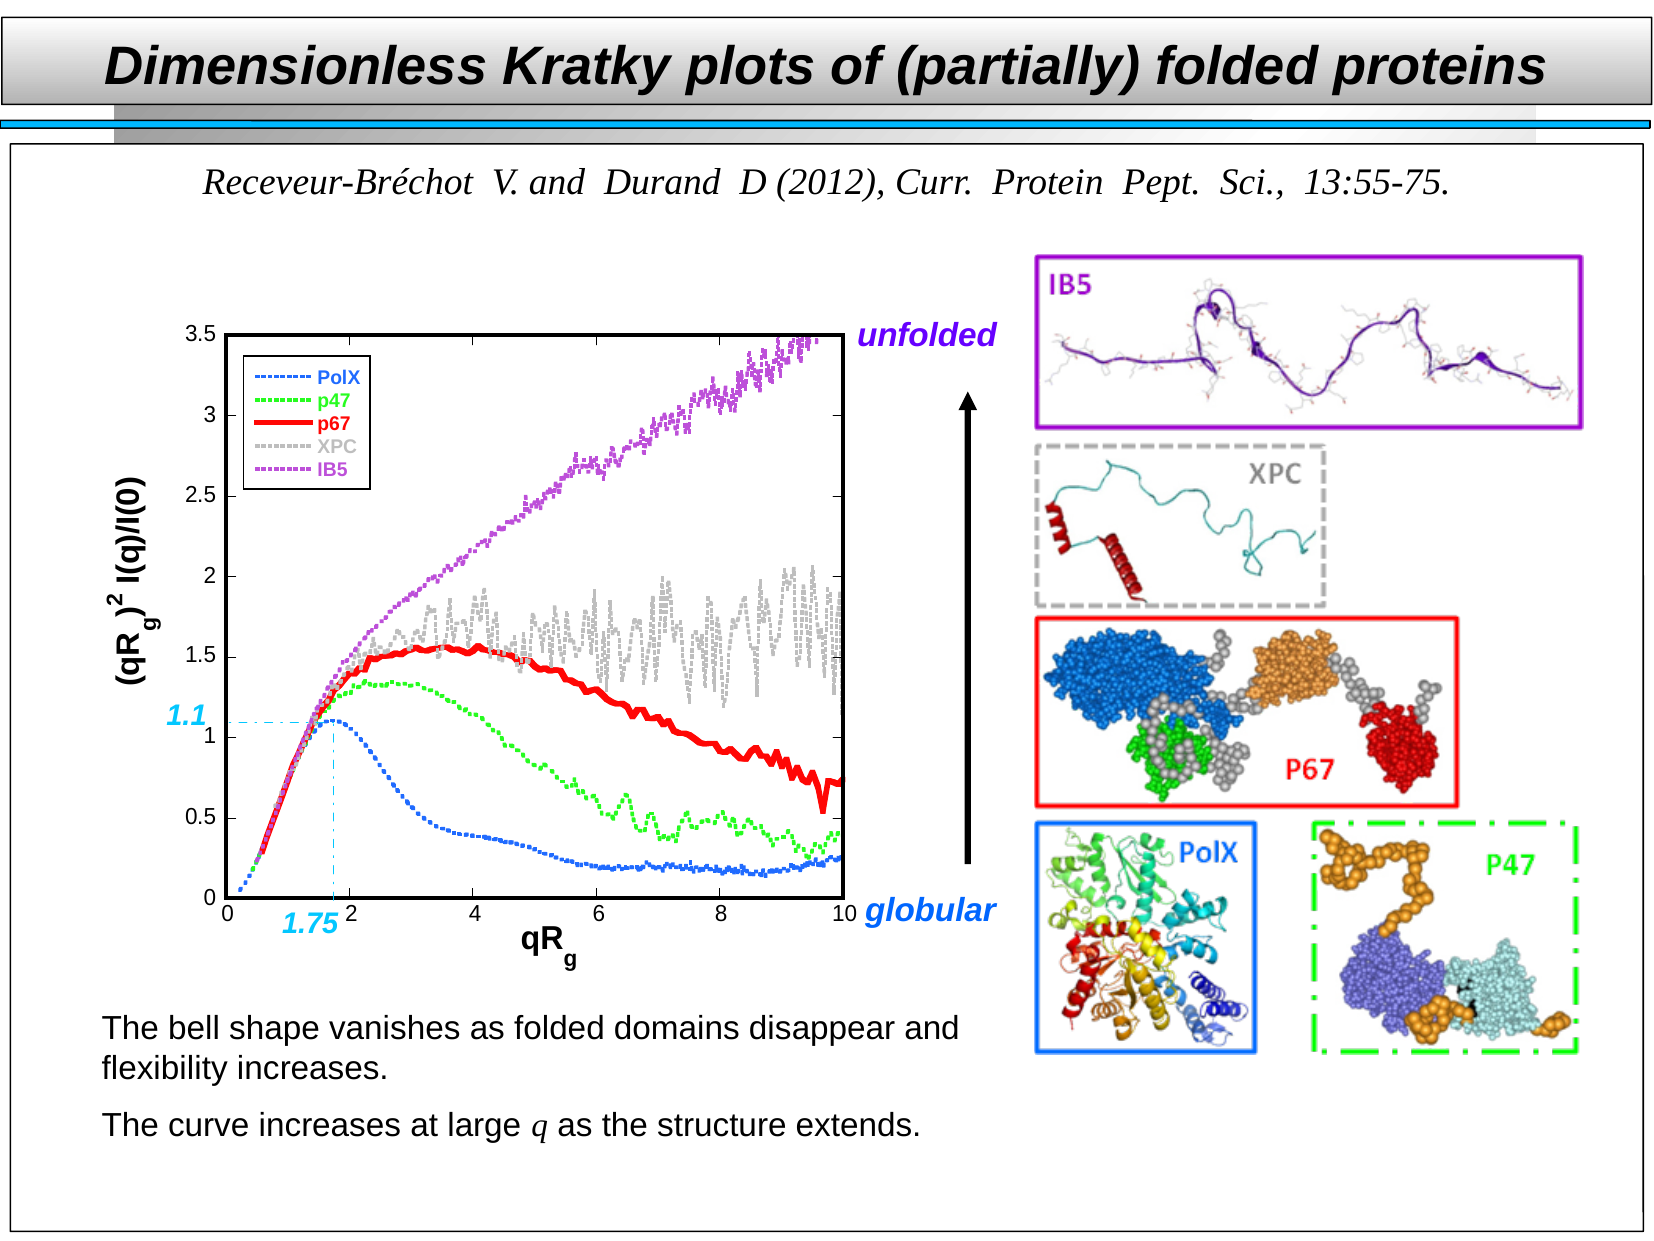

Dimensionless Kratky plots of (partially) folded proteins
Receveur-Bréchot V. and Durand D (2012), Curr. Protein Pept. Sci., 13:55-75.
unfolded
globular
The bell shape vanishes as folded domains disappear and flexibility increases.
The curve increases at large q as the structure extends.